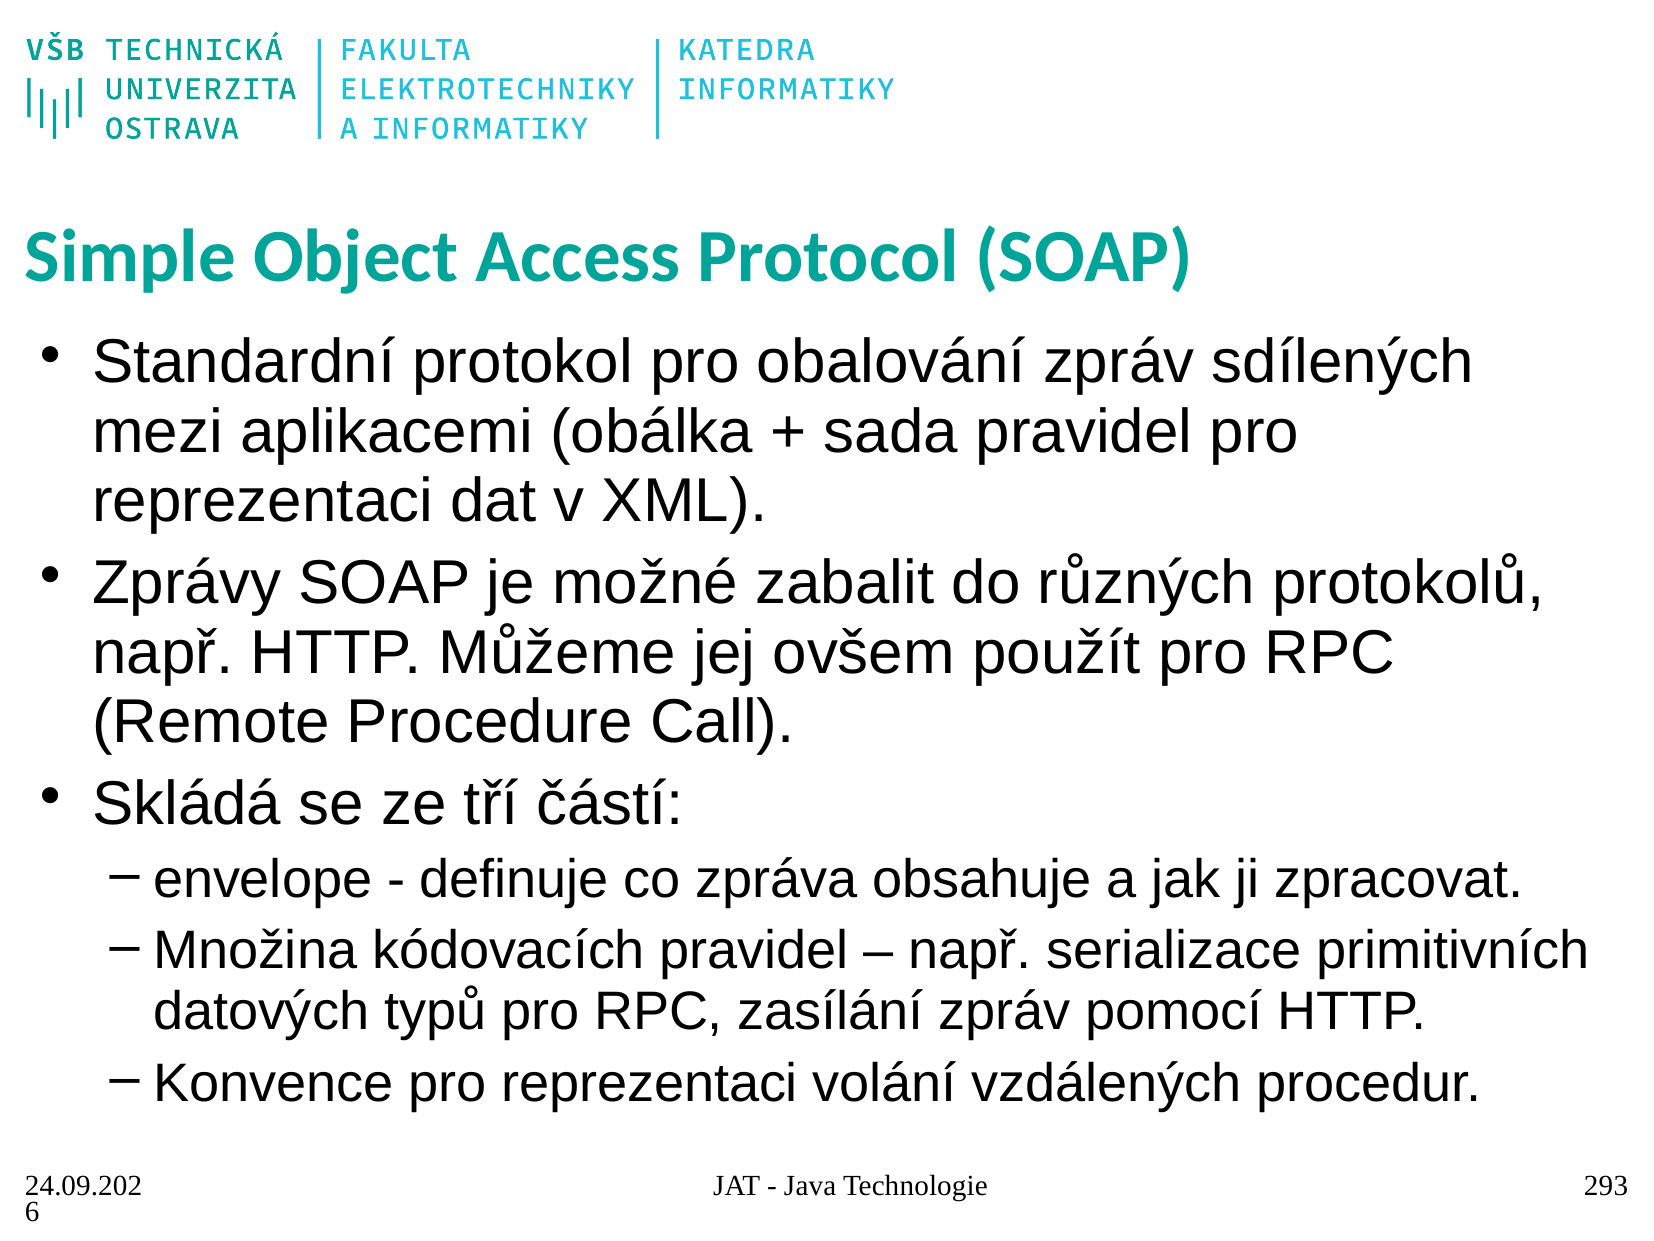

Simple Object Access Protocol (SOAP)
# Standardní protokol pro obalování zpráv sdílených mezi aplikacemi (obálka + sada pravidel pro reprezentaci dat v XML).
Zprávy SOAP je možné zabalit do různých protokolů, např. HTTP. Můžeme jej ovšem použít pro RPC (Remote Procedure Call).
Skládá se ze tří částí:
envelope - definuje co zpráva obsahuje a jak ji zpracovat.
Množina kódovacích pravidel – např. serializace primitivních datových typů pro RPC, zasílání zpráv pomocí HTTP.
Konvence pro reprezentaci volání vzdálených procedur.
JAT - Java Technologie
293